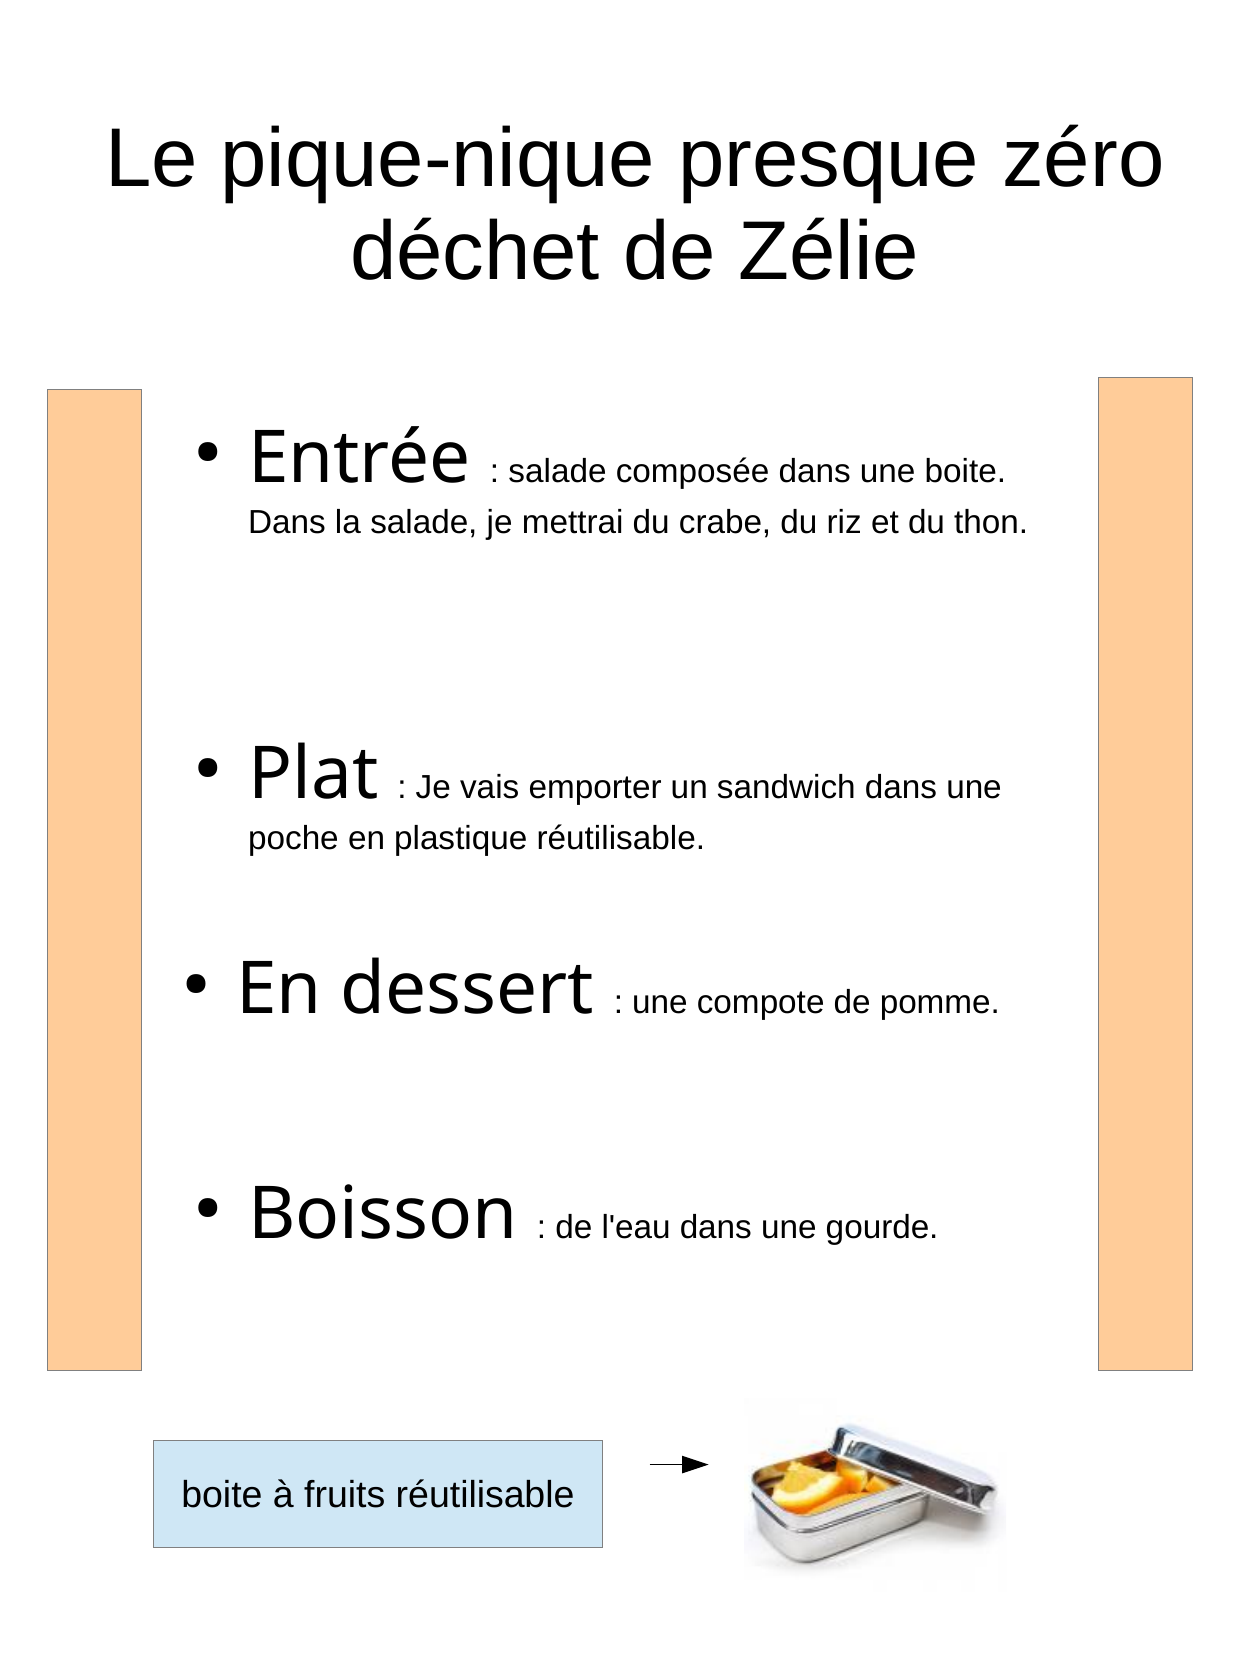

# Le pique-nique presque zéro déchet de Zélie
Entrée : salade composée dans une boite. Dans la salade, je mettrai du crabe, du riz et du thon.
Plat : Je vais emporter un sandwich dans une poche en plastique réutilisable.
En dessert : une compote de pomme.
Boisson : de l'eau dans une gourde.
boite à fruits réutilisable